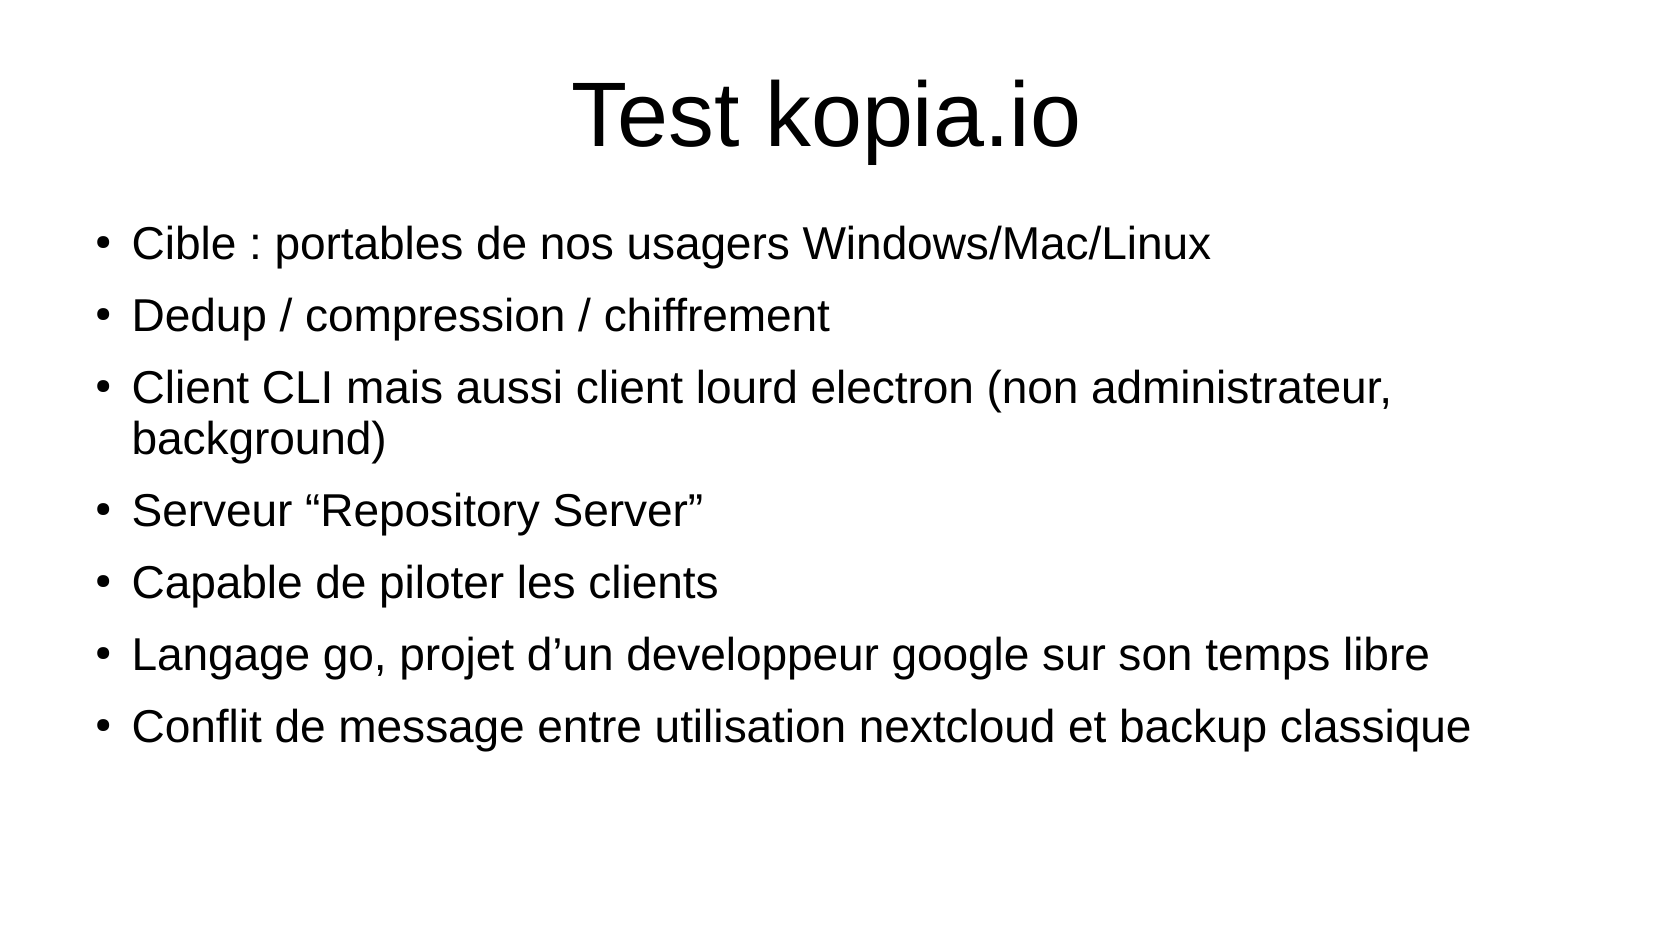

# Test kopia.io
Cible : portables de nos usagers Windows/Mac/Linux
Dedup / compression / chiffrement
Client CLI mais aussi client lourd electron (non administrateur, background)
Serveur “Repository Server”
Capable de piloter les clients
Langage go, projet d’un developpeur google sur son temps libre
Conflit de message entre utilisation nextcloud et backup classique